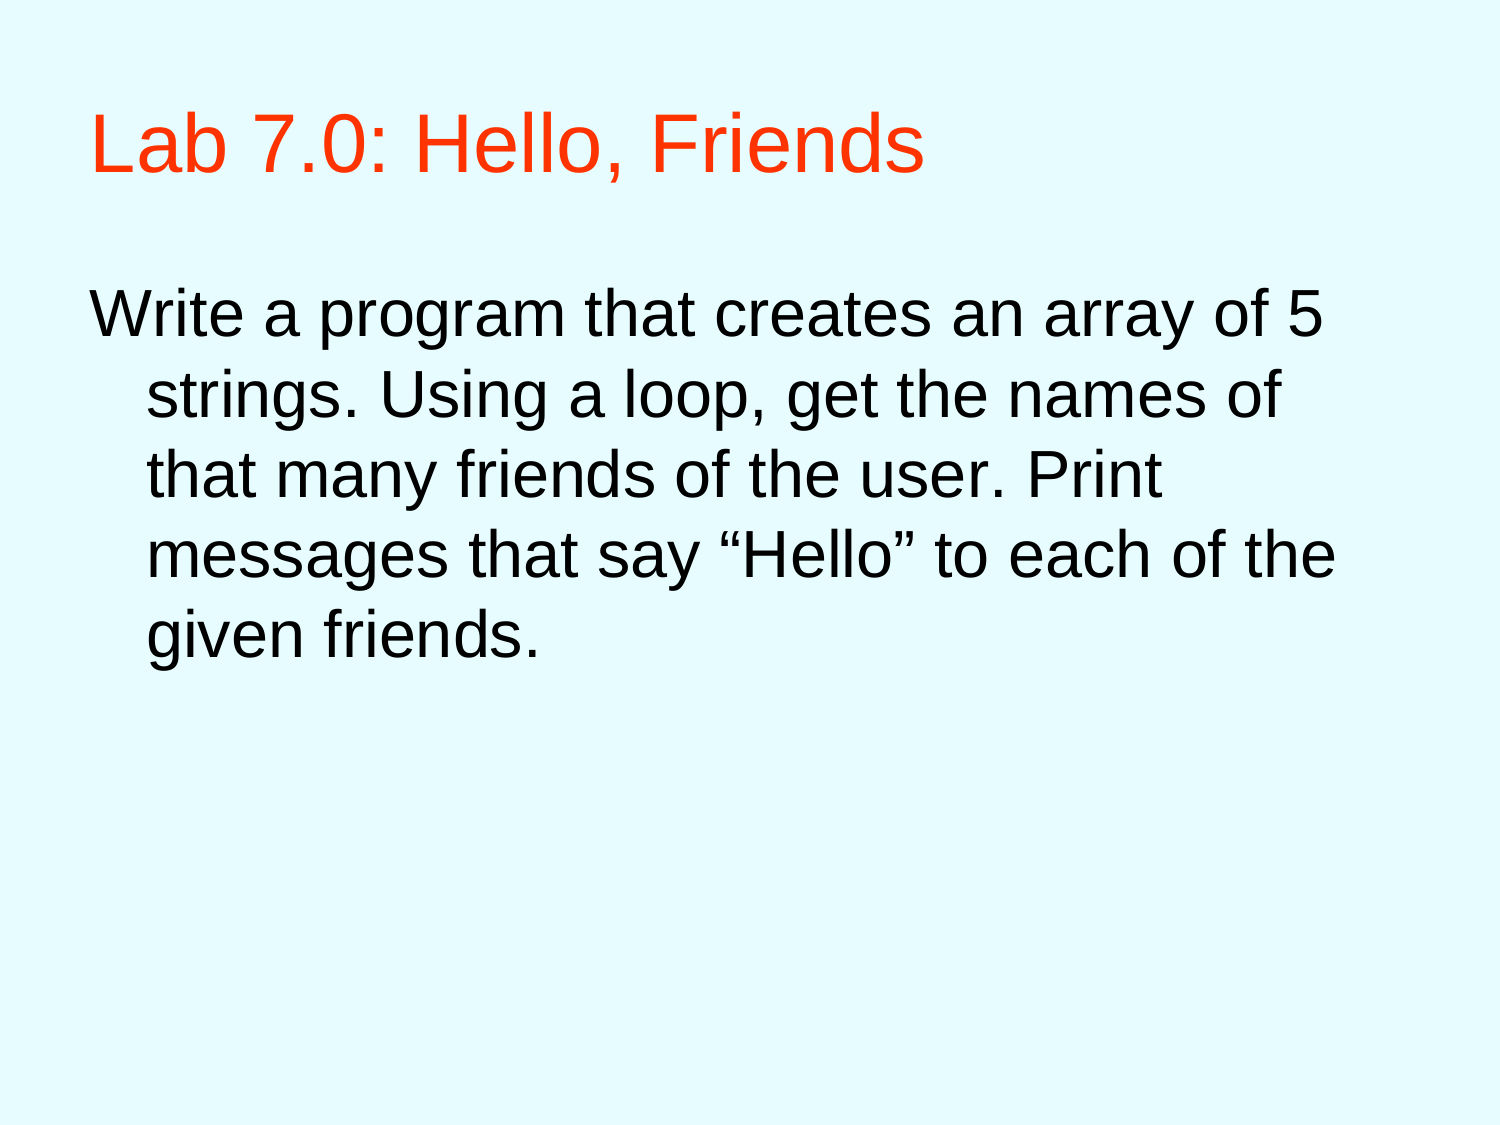

# Lab 7.0: Hello, Friends
Write a program that creates an array of 5 strings. Using a loop, get the names of that many friends of the user. Print messages that say “Hello” to each of the given friends.